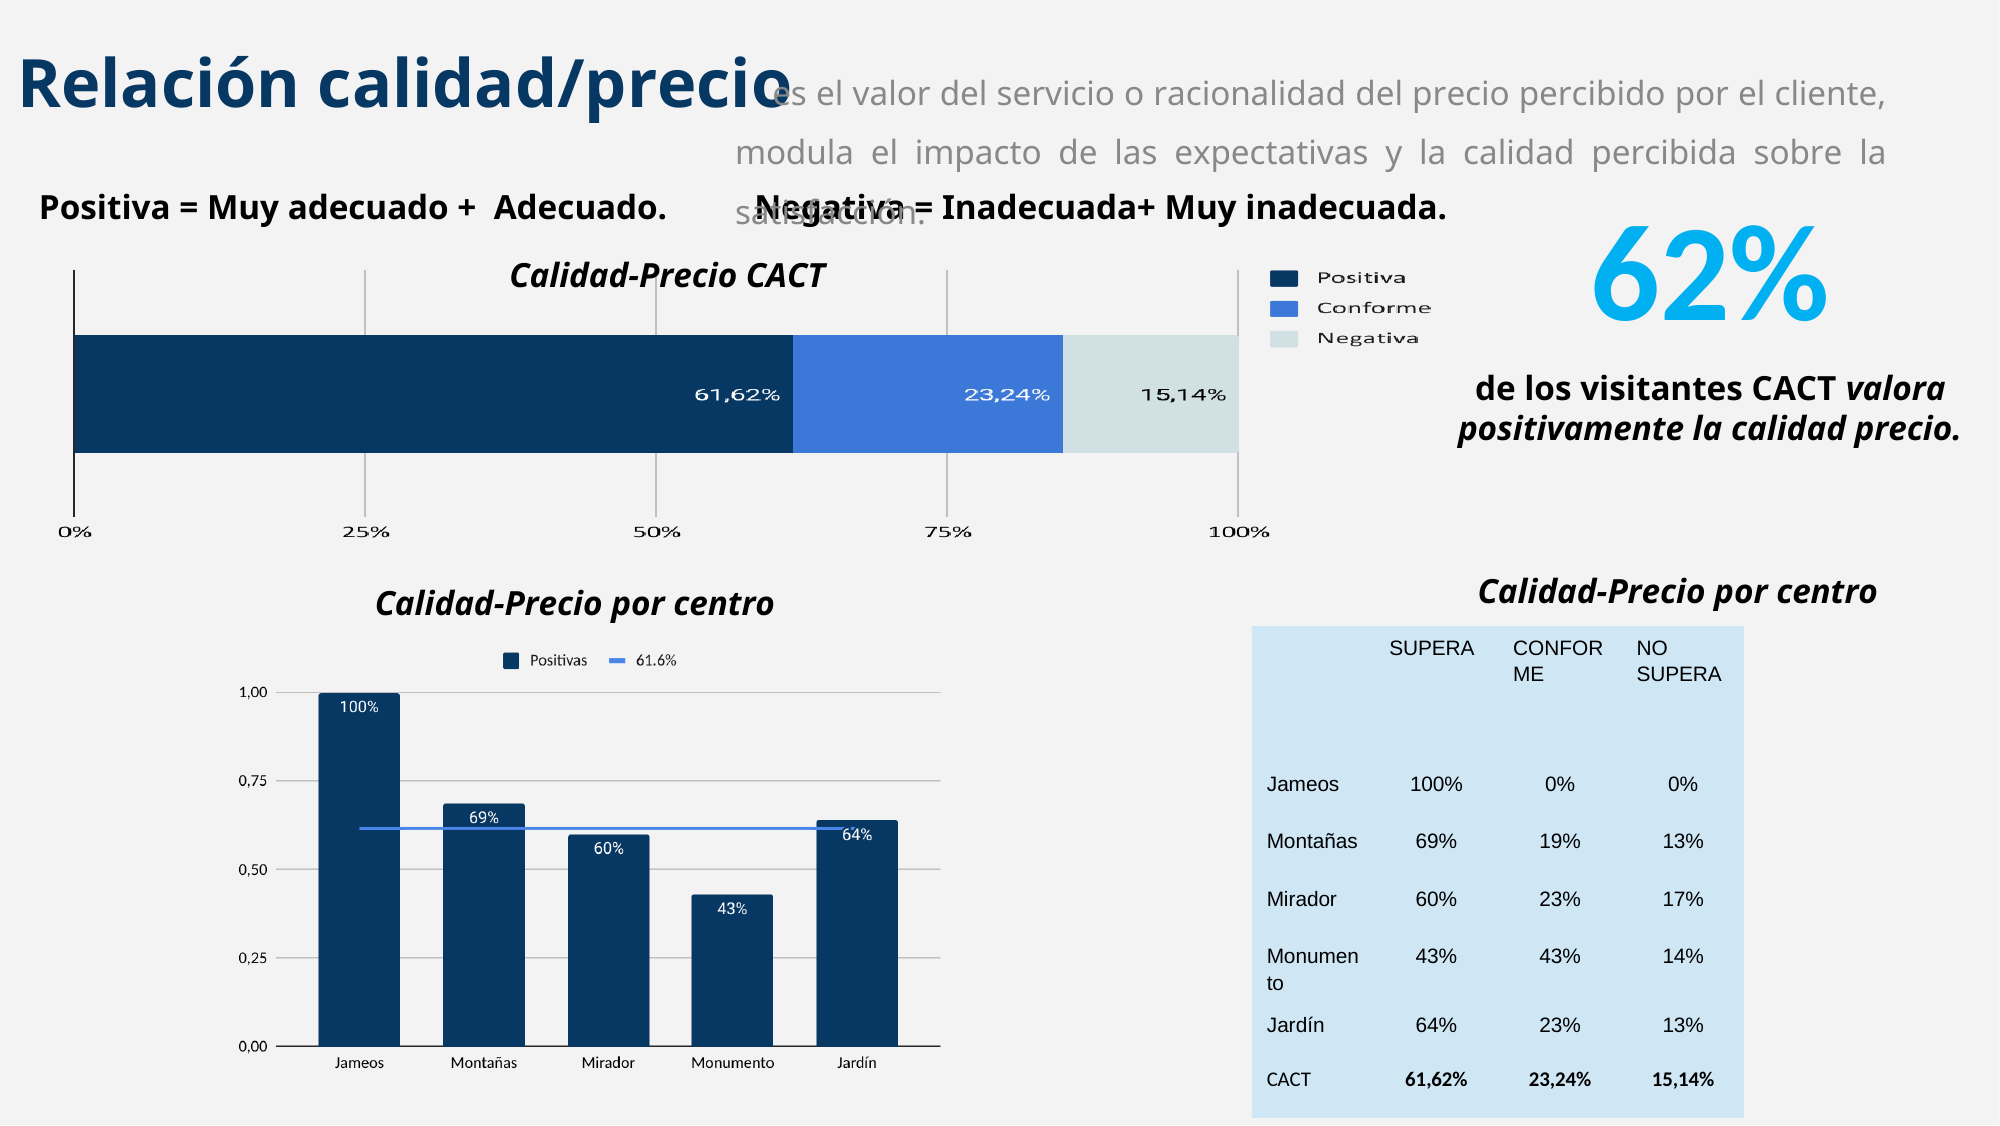

Relación calidad/precio
 es el valor del servicio o racionalidad del precio percibido por el cliente, modula el impacto de las expectativas y la calidad percibida sobre la satisfacción.
Positiva = Muy adecuado + Adecuado. Negativa = Inadecuada+ Muy inadecuada.
62%
de los visitantes CACT valora positivamente la calidad precio.
Calidad-Precio CACT
Calidad-Precio por centro
Calidad-Precio por centro
| | SUPERA | CONFORME | NO SUPERA |
| --- | --- | --- | --- |
| Jameos | 100% | 0% | 0% |
| Montañas | 69% | 19% | 13% |
| Mirador | 60% | 23% | 17% |
| Monumento | 43% | 43% | 14% |
| Jardín | 64% | 23% | 13% |
| CACT | 61,62% | 23,24% | 15,14% |